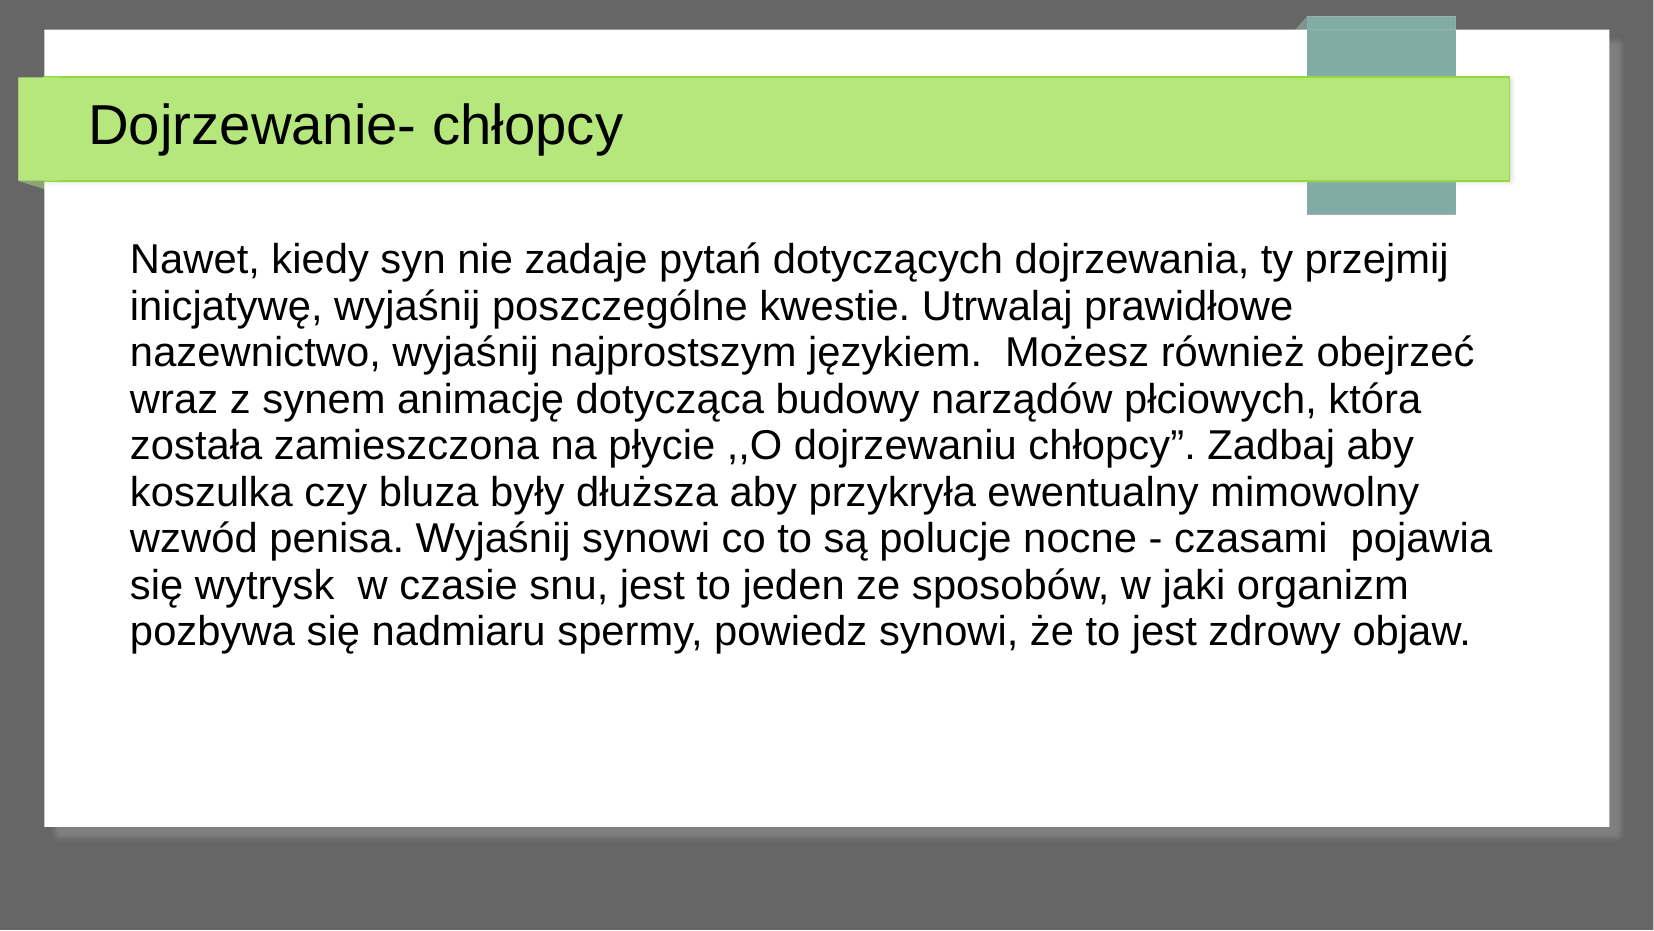

# Dojrzewanie- chłopcy
Nawet, kiedy syn nie zadaje pytań dotyczących dojrzewania, ty przejmij inicjatywę, wyjaśnij poszczególne kwestie. Utrwalaj prawidłowe nazewnictwo, wyjaśnij najprostszym językiem. Możesz również obejrzeć wraz z synem animację dotycząca budowy narządów płciowych, która została zamieszczona na płycie ,,O dojrzewaniu chłopcy”. Zadbaj aby koszulka czy bluza były dłuższa aby przykryła ewentualny mimowolny wzwód penisa. Wyjaśnij synowi co to są polucje nocne - czasami pojawia się wytrysk w czasie snu, jest to jeden ze sposobów, w jaki organizm pozbywa się nadmiaru spermy, powiedz synowi, że to jest zdrowy objaw.